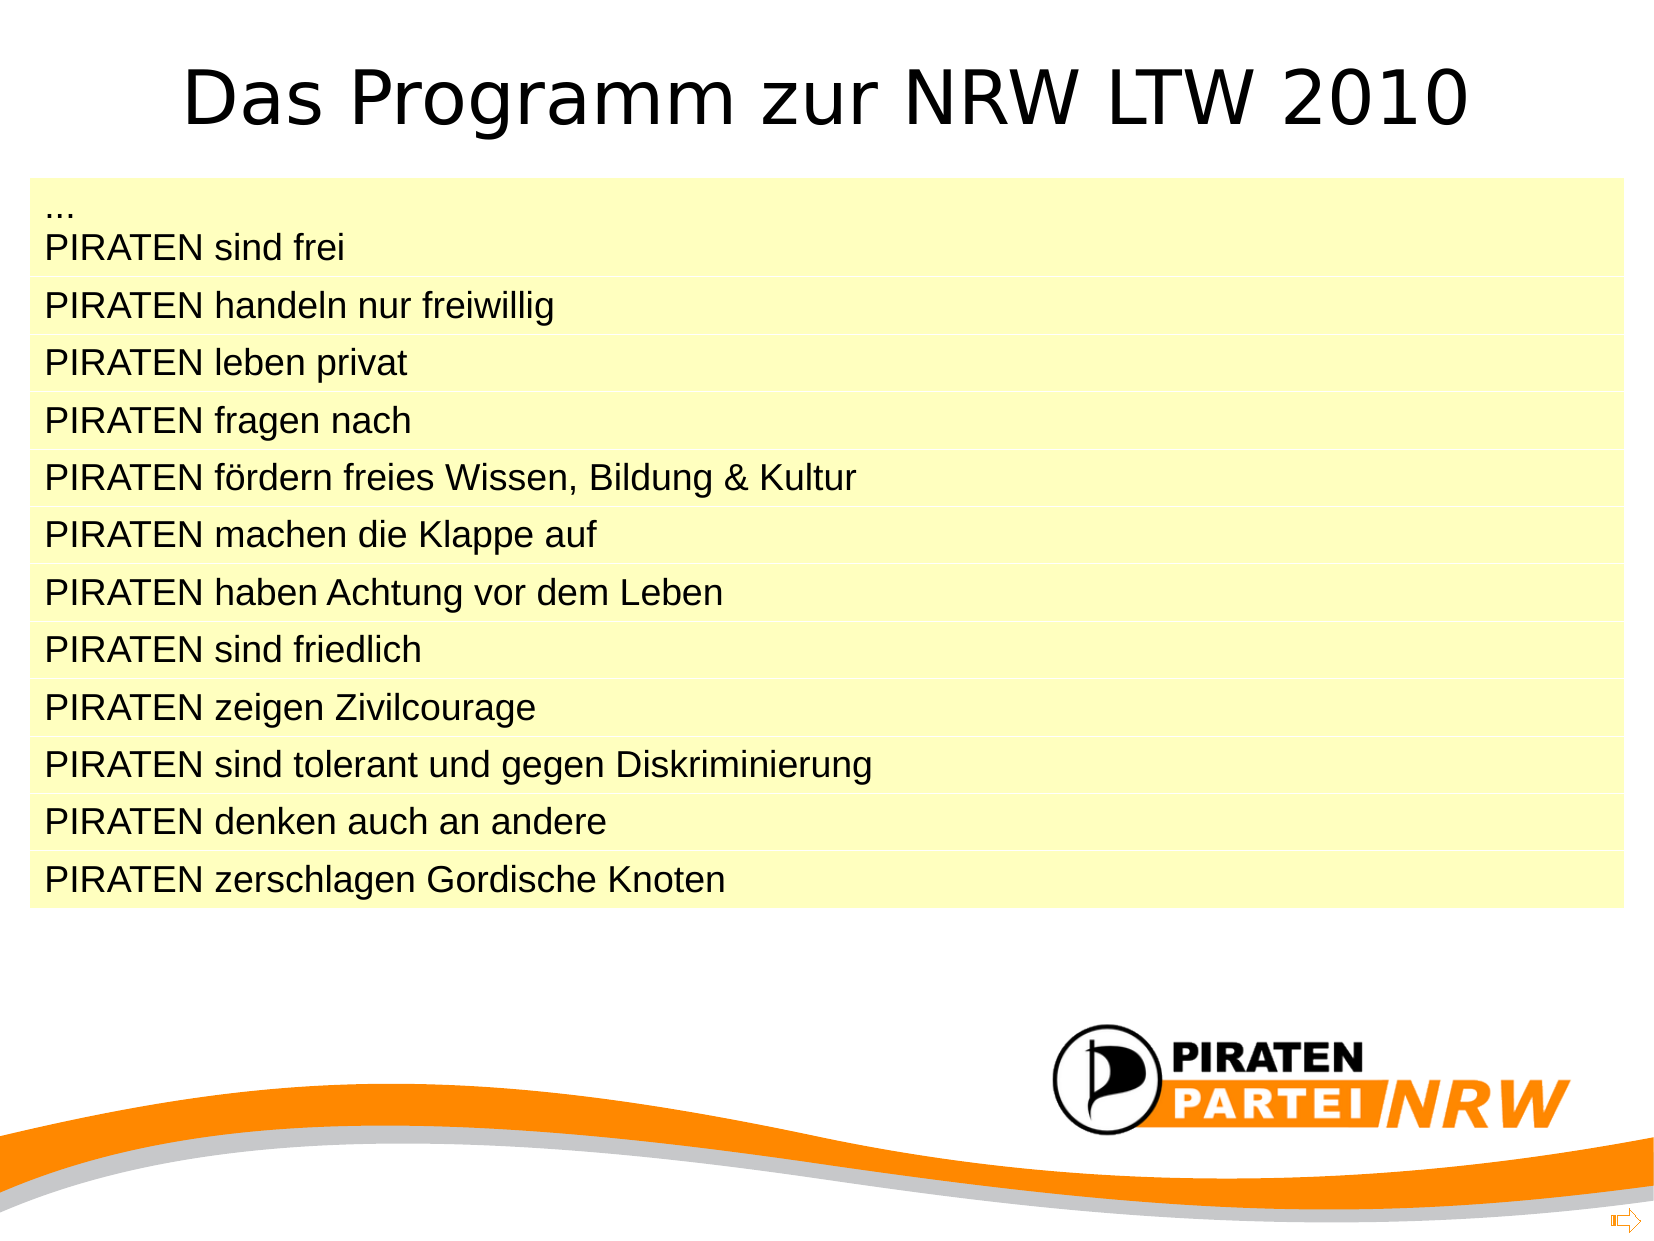

# Das Programm zur NRW LTW 2010
| ... PIRATEN sind frei |
| --- |
| PIRATEN handeln nur freiwillig |
| PIRATEN leben privat |
| PIRATEN fragen nach |
| PIRATEN fördern freies Wissen, Bildung & Kultur |
| PIRATEN machen die Klappe auf |
| PIRATEN haben Achtung vor dem Leben |
| PIRATEN sind friedlich |
| PIRATEN zeigen Zivilcourage |
| PIRATEN sind tolerant und gegen Diskriminierung |
| PIRATEN denken auch an andere |
| PIRATEN zerschlagen Gordische Knoten |